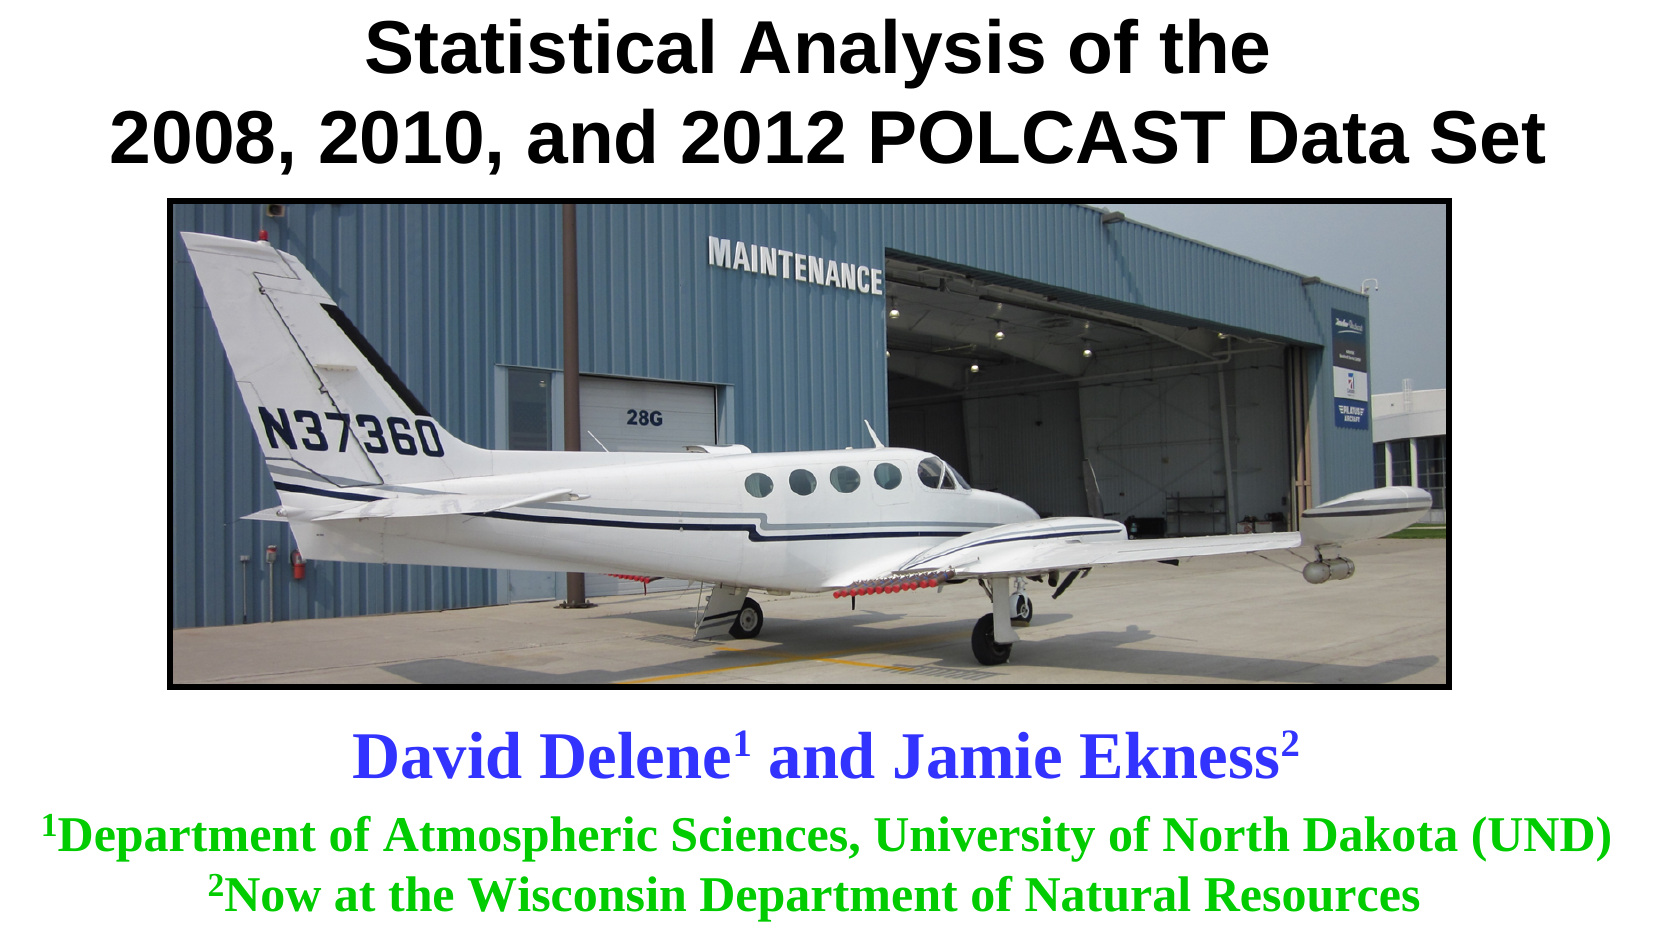

# Statistical Analysis of the 2008, 2010, and 2012 POLCAST Data Set
David Delene1 and Jamie Ekness2
1Department of Atmospheric Sciences, University of North Dakota (UND)
2Now at the Wisconsin Department of Natural Resources